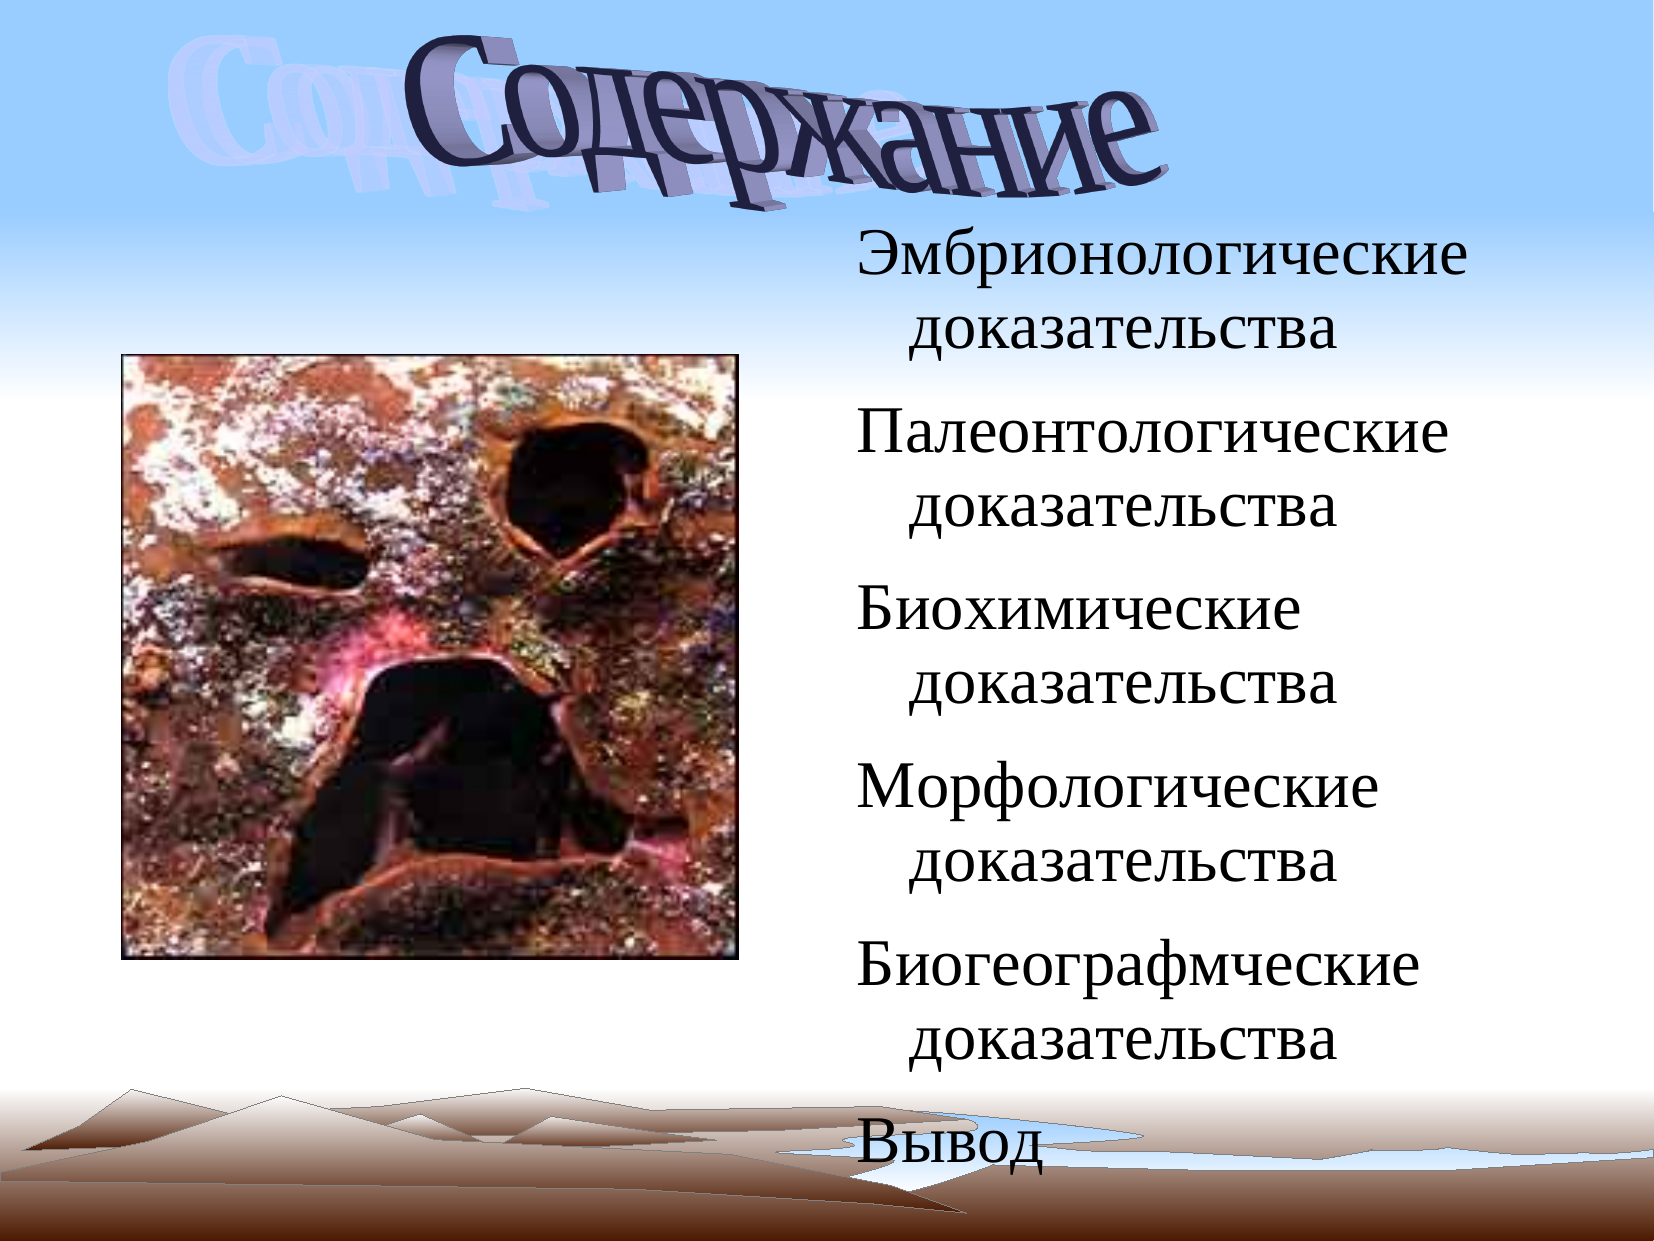

Содержание
# Эмбрионологические доказательства
Палеонтологические доказательства
Биохимические доказательства
Морфологические доказательства
Биогеографмческие доказательства
Вывод